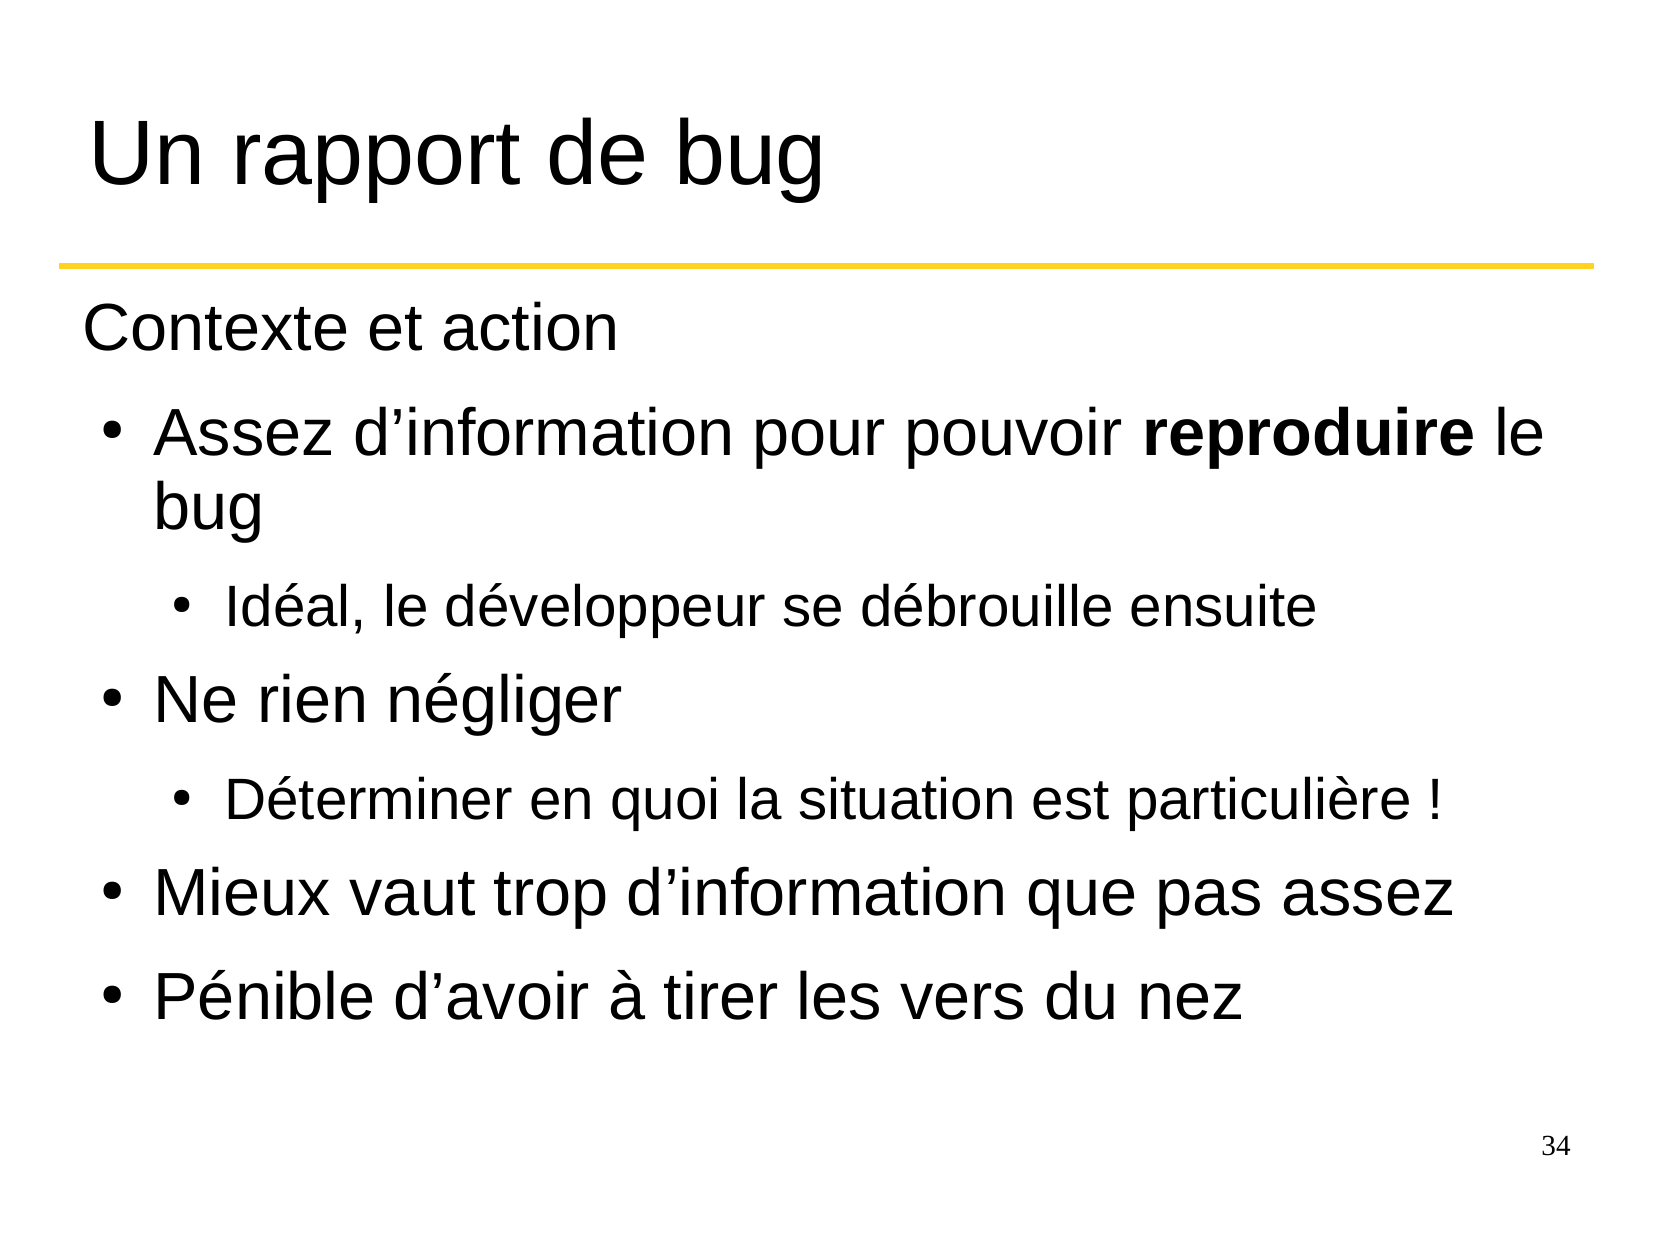

# Un rapport de bug
Contexte et action
Assez d’information pour pouvoir reproduire le bug
Idéal, le développeur se débrouille ensuite
Ne rien négliger
Déterminer en quoi la situation est particulière !
Mieux vaut trop d’information que pas assez
Pénible d’avoir à tirer les vers du nez
34